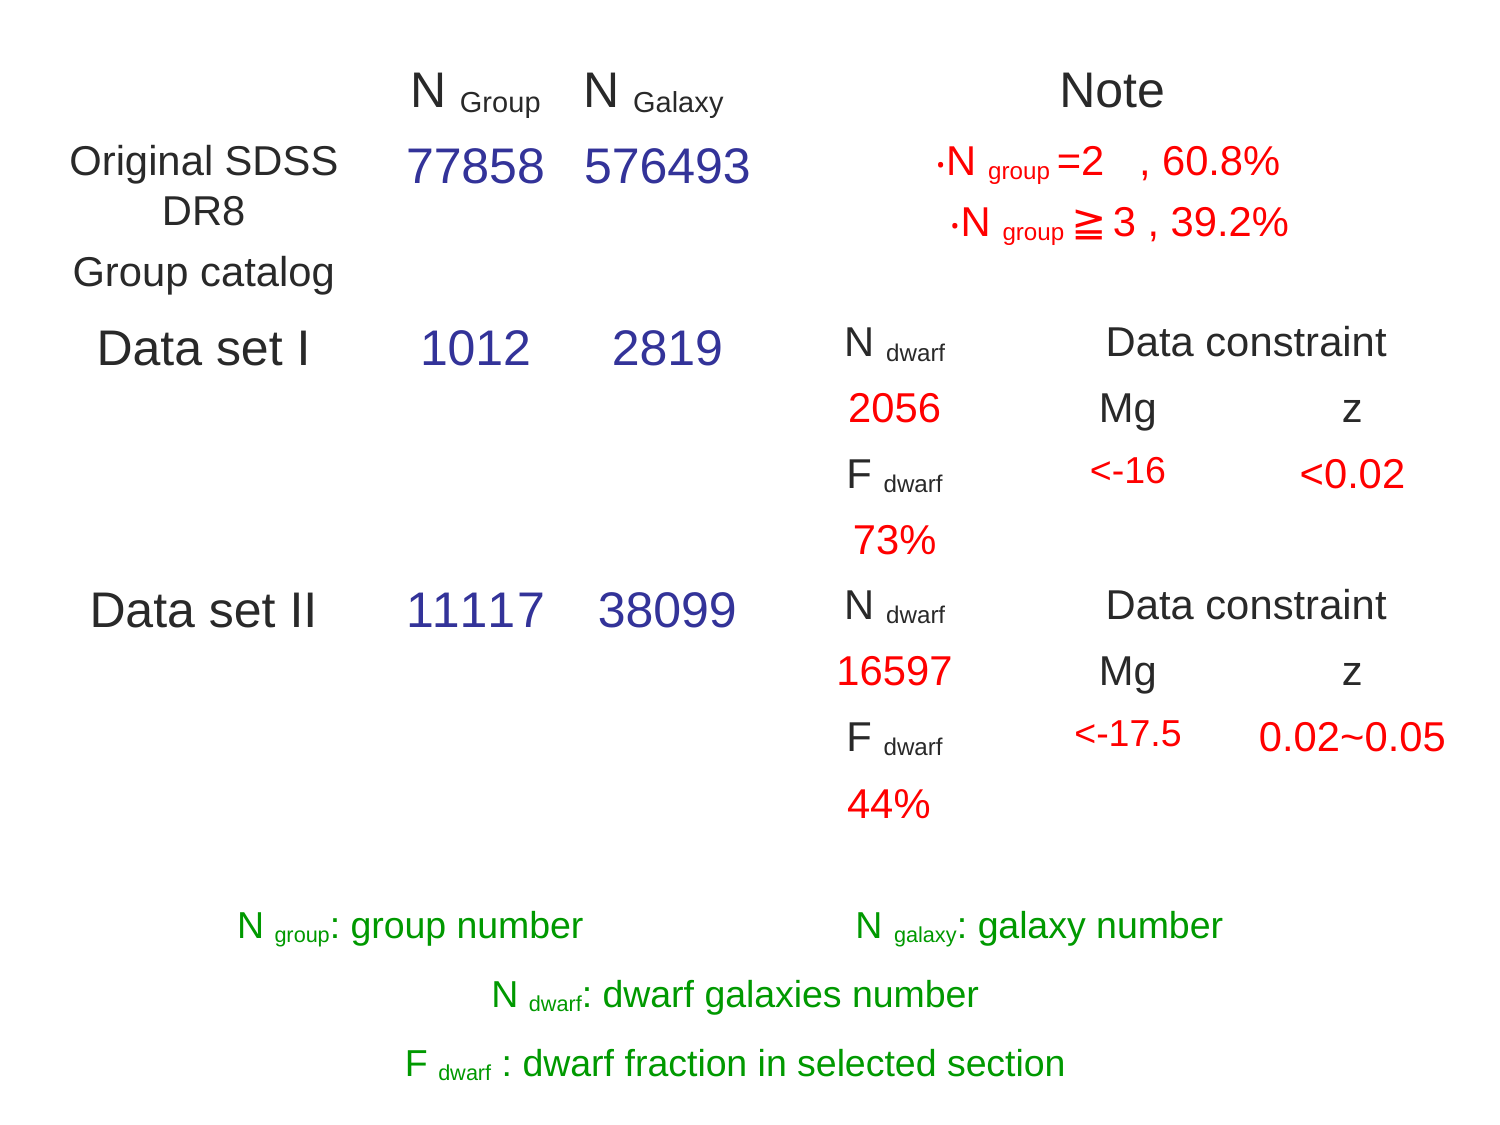

| | N Group | N Galaxy | Note | | |
| --- | --- | --- | --- | --- | --- |
| Original SDSS DR8 Group catalog | 77858 | 576493 | ‧N group =2 , 60.8% ‧N group ≧ 3 , 39.2% | | |
| Data set I | 1012 | 2819 | N dwarf | Data constraint | |
| | | | 2056 | Mg | z |
| | | | F dwarf | <-16 | <0.02 |
| | | | 73% | | |
| Data set II | 11117 | 38099 | N dwarf | Data constraint | |
| | | | 16597 | Mg | z |
| | | | F dwarf | <-17.5 | 0.02~0.05 |
| | | | 44% | | |
N group: group number N galaxy: galaxy number
N dwarf: dwarf galaxies number
F dwarf : dwarf fraction in selected section